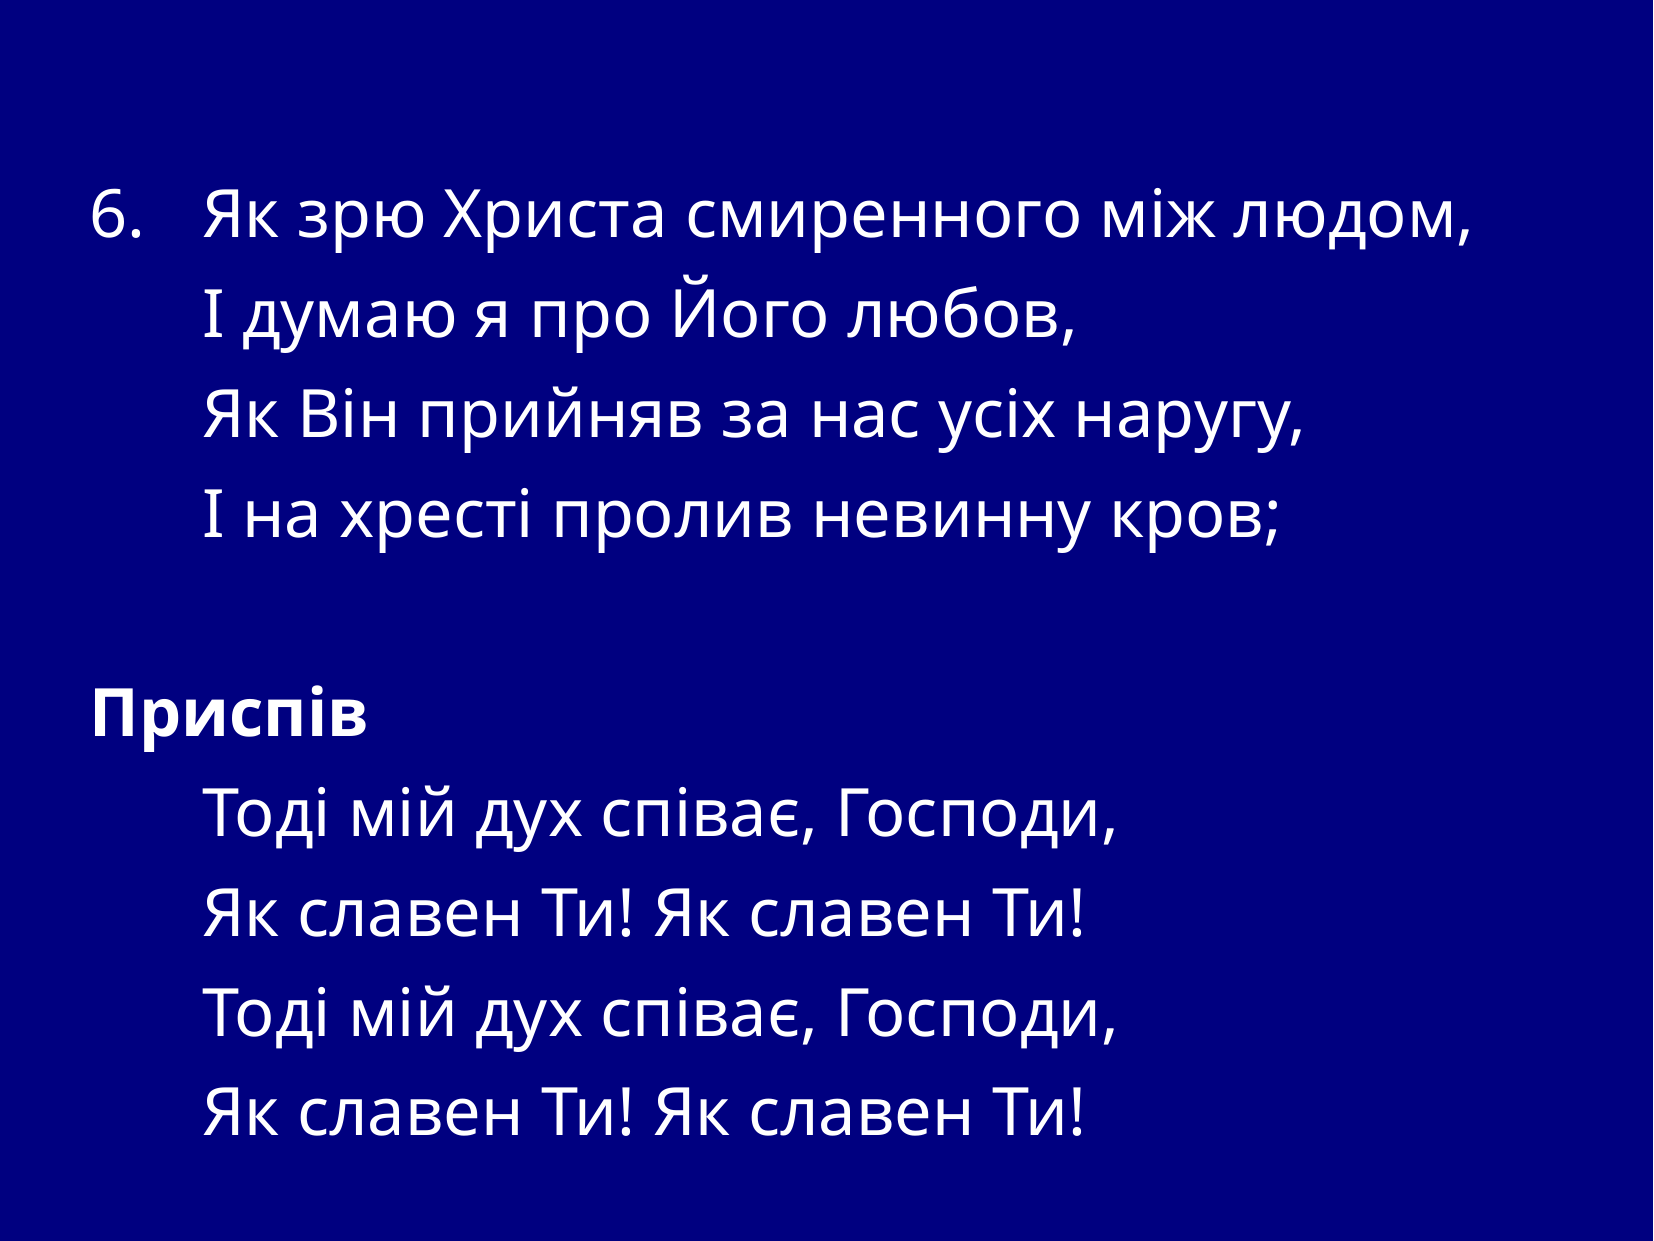

6.	Як зрю Христа смиренного між людом,
	І думаю я про Його любов,
	Як Він прийняв за нас усіх наругу,
	І на хресті пролив невинну кров;
Приспів
	Тоді мій дух співає, Господи,
	Як славен Ти! Як славен Ти!
	Тоді мій дух співає, Господи,
	Як славен Ти! Як славен Ти!